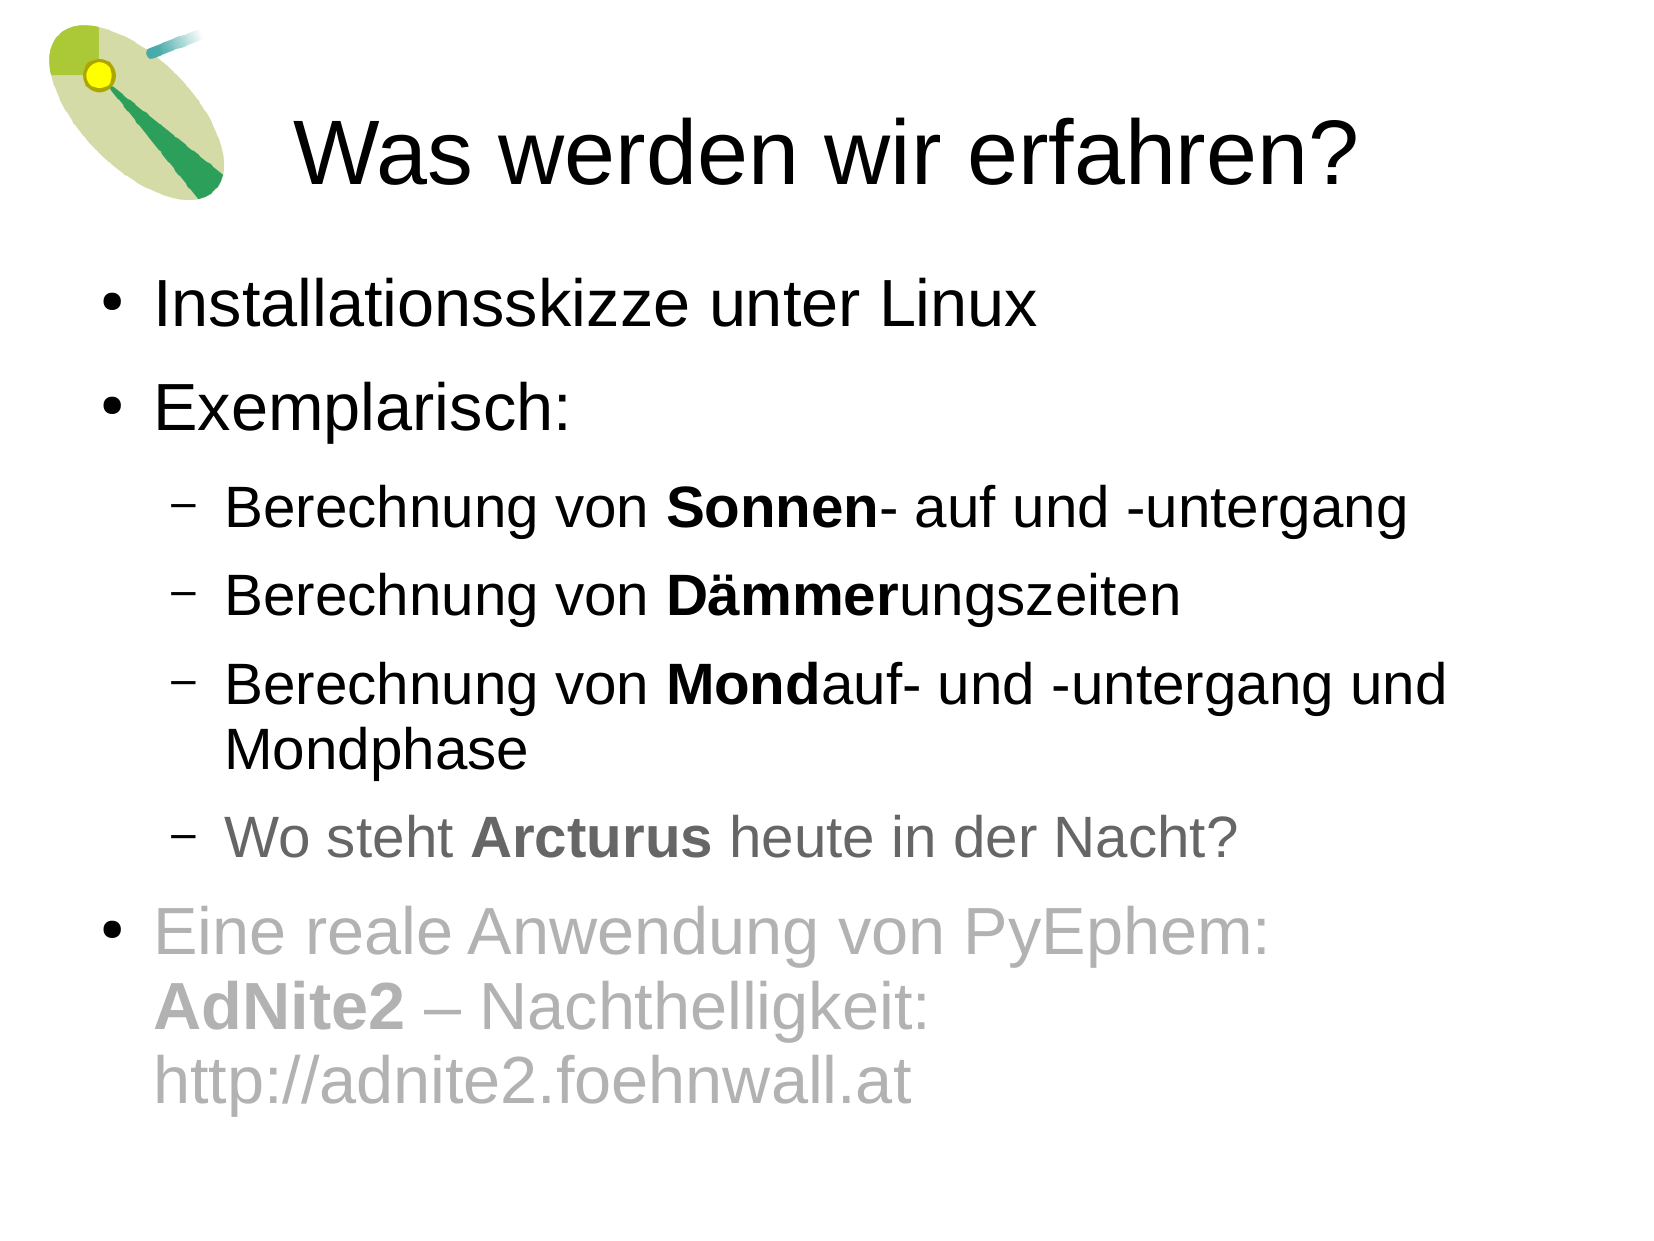

# Was werden wir erfahren?
Installationsskizze unter Linux
Exemplarisch:
Berechnung von Sonnen- auf und -untergang
Berechnung von Dämmerungszeiten
Berechnung von Mondauf- und -untergang und Mondphase
Wo steht Arcturus heute in der Nacht?
Eine reale Anwendung von PyEphem:
AdNite2 – Nachthelligkeit:
http://adnite2.foehnwall.at